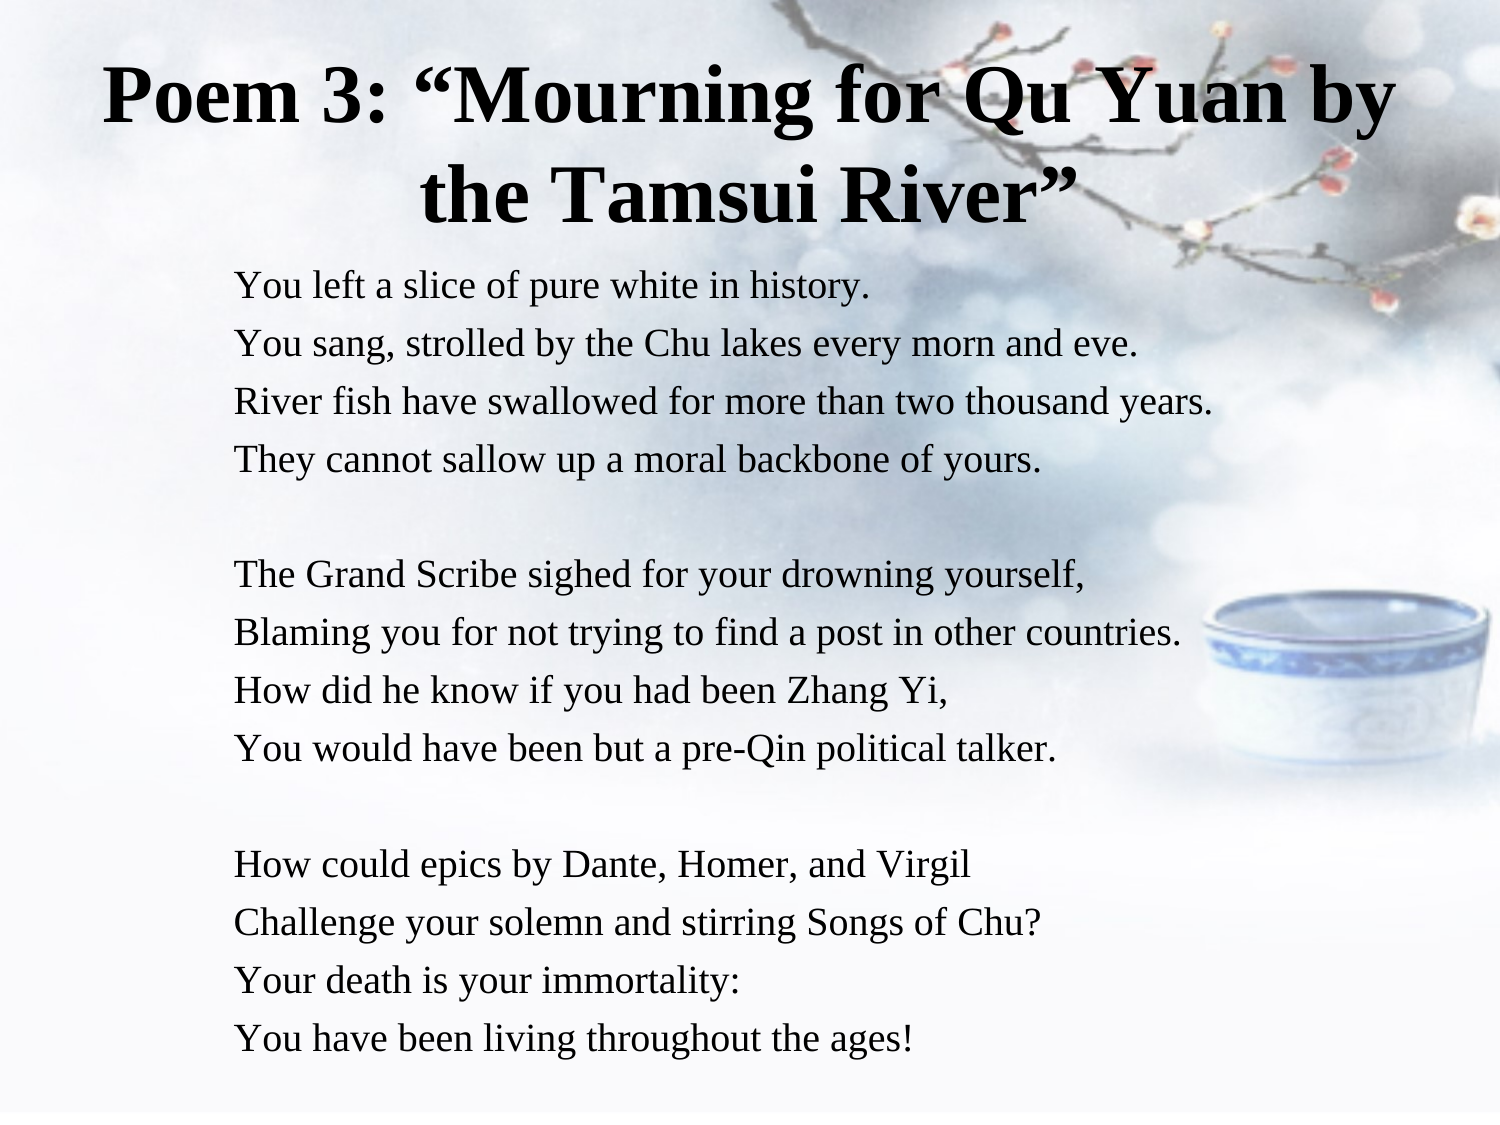

# Poem 3: “Mourning for Qu Yuan by the Tamsui River”
You left a slice of pure white in history.
You sang, strolled by the Chu lakes every morn and eve.
River fish have swallowed for more than two thousand years.
They cannot sallow up a moral backbone of yours.
The Grand Scribe sighed for your drowning yourself,
Blaming you for not trying to find a post in other countries.
How did he know if you had been Zhang Yi,
You would have been but a pre-Qin political talker.
How could epics by Dante, Homer, and Virgil
Challenge your solemn and stirring Songs of Chu?
Your death is your immortality:
You have been living throughout the ages!